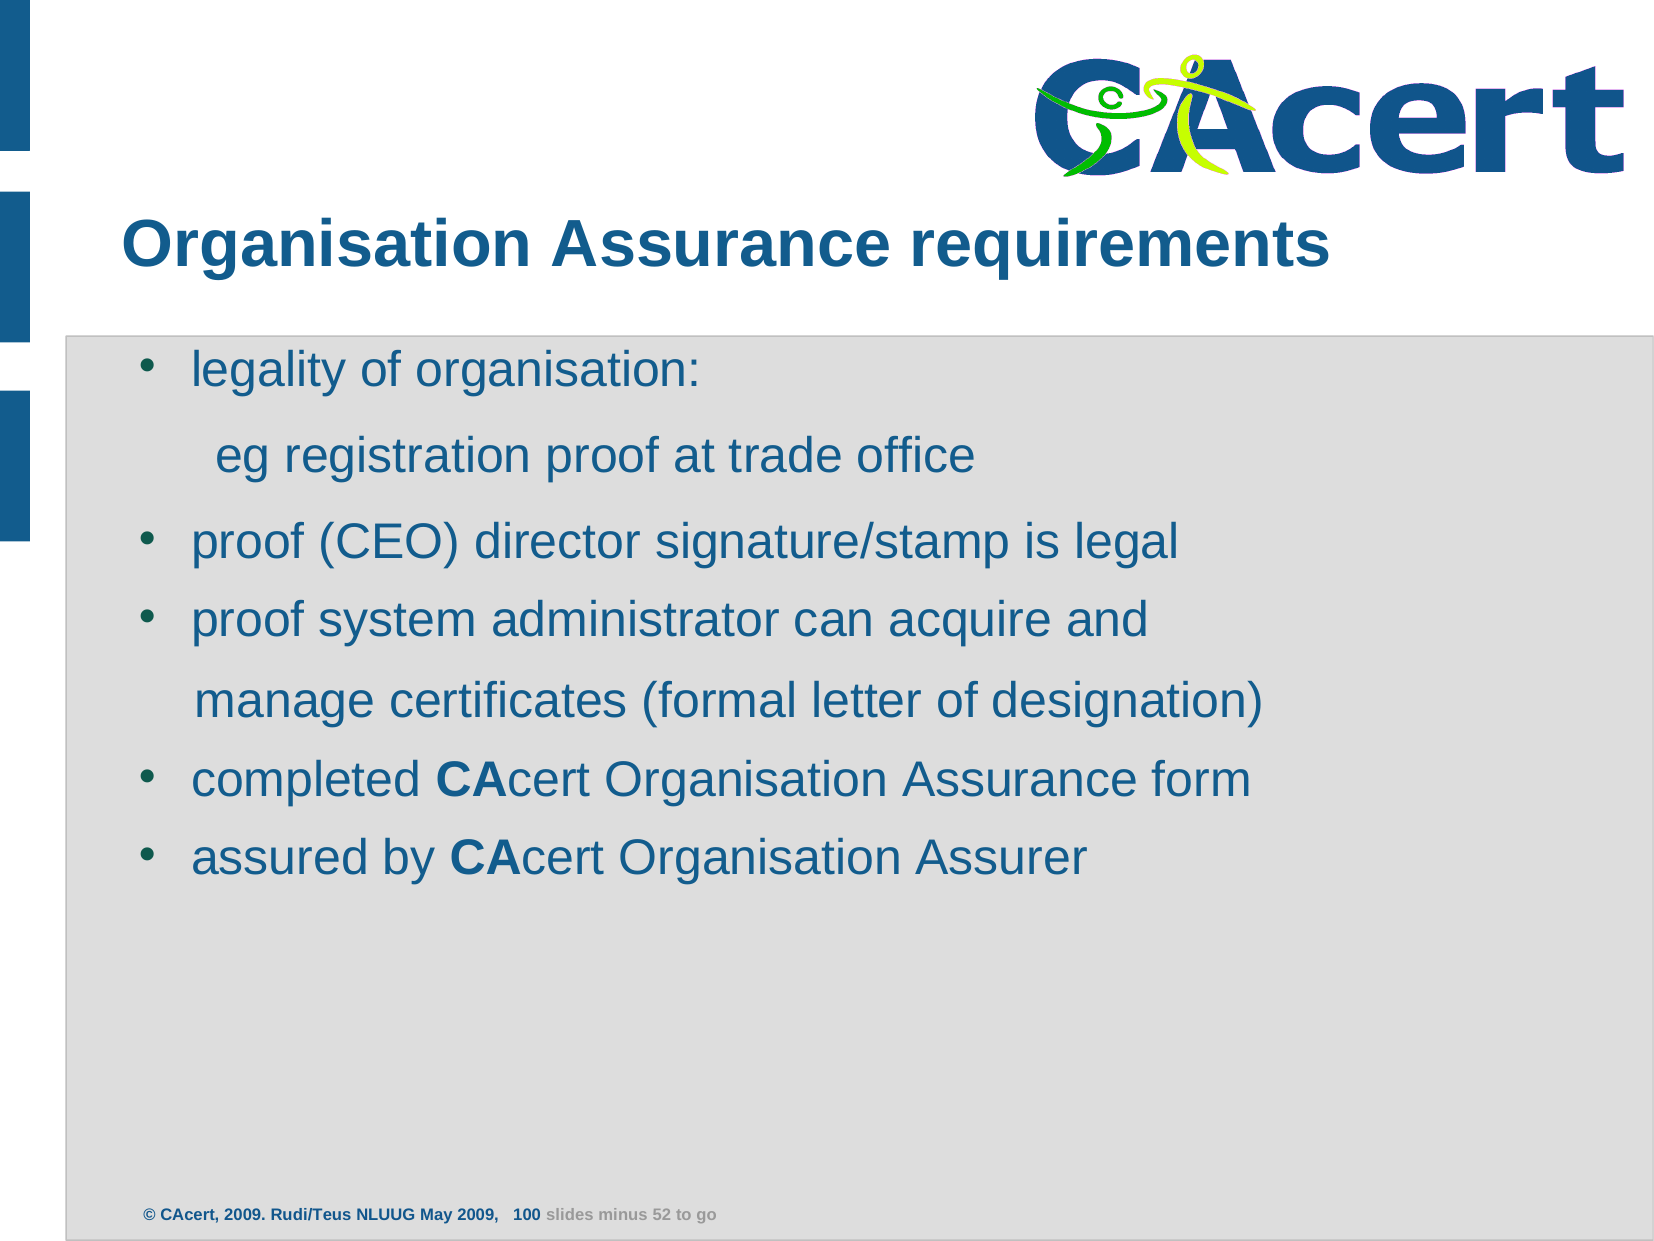

# Organisation Assurance requirements
legality of organisation:
eg registration proof at trade office
proof (CEO) director signature/stamp is legal
proof system administrator can acquire and
 manage certificates (formal letter of designation)‏
completed CAcert Organisation Assurance form
assured by CAcert Organisation Assurer